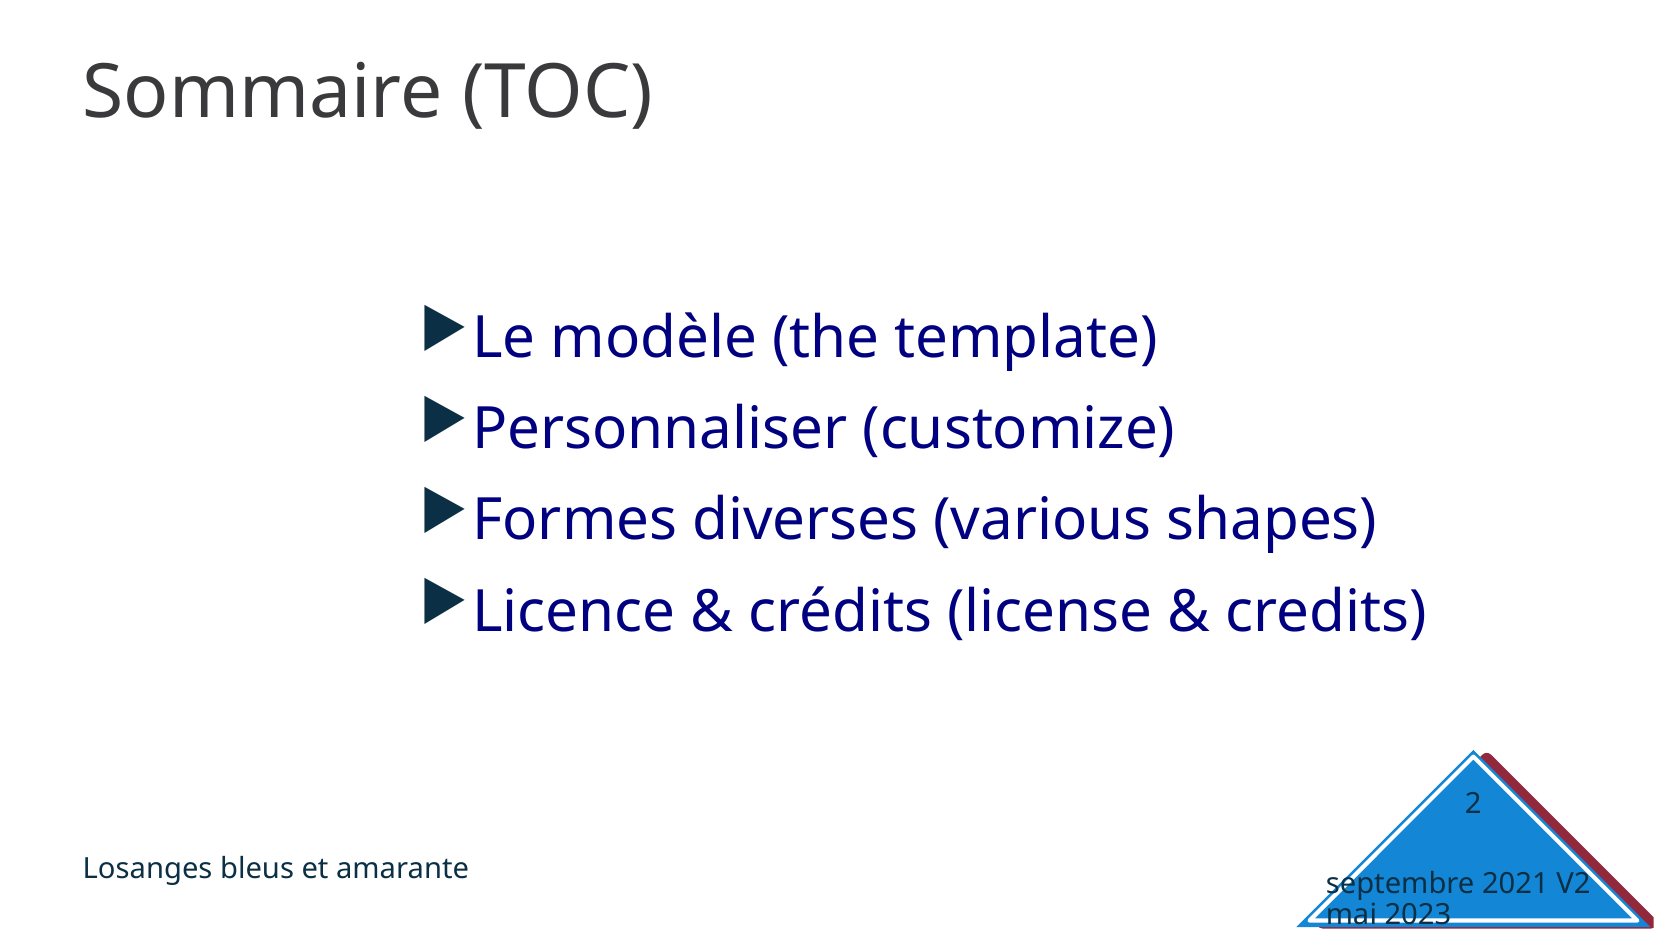

# Sommaire (TOC)
Le modèle (the template)
Personnaliser (customize)
Formes diverses (various shapes)
Licence & crédits (license & credits)
2
Losanges bleus et amarante
septembre 2021 V2 mai 2023